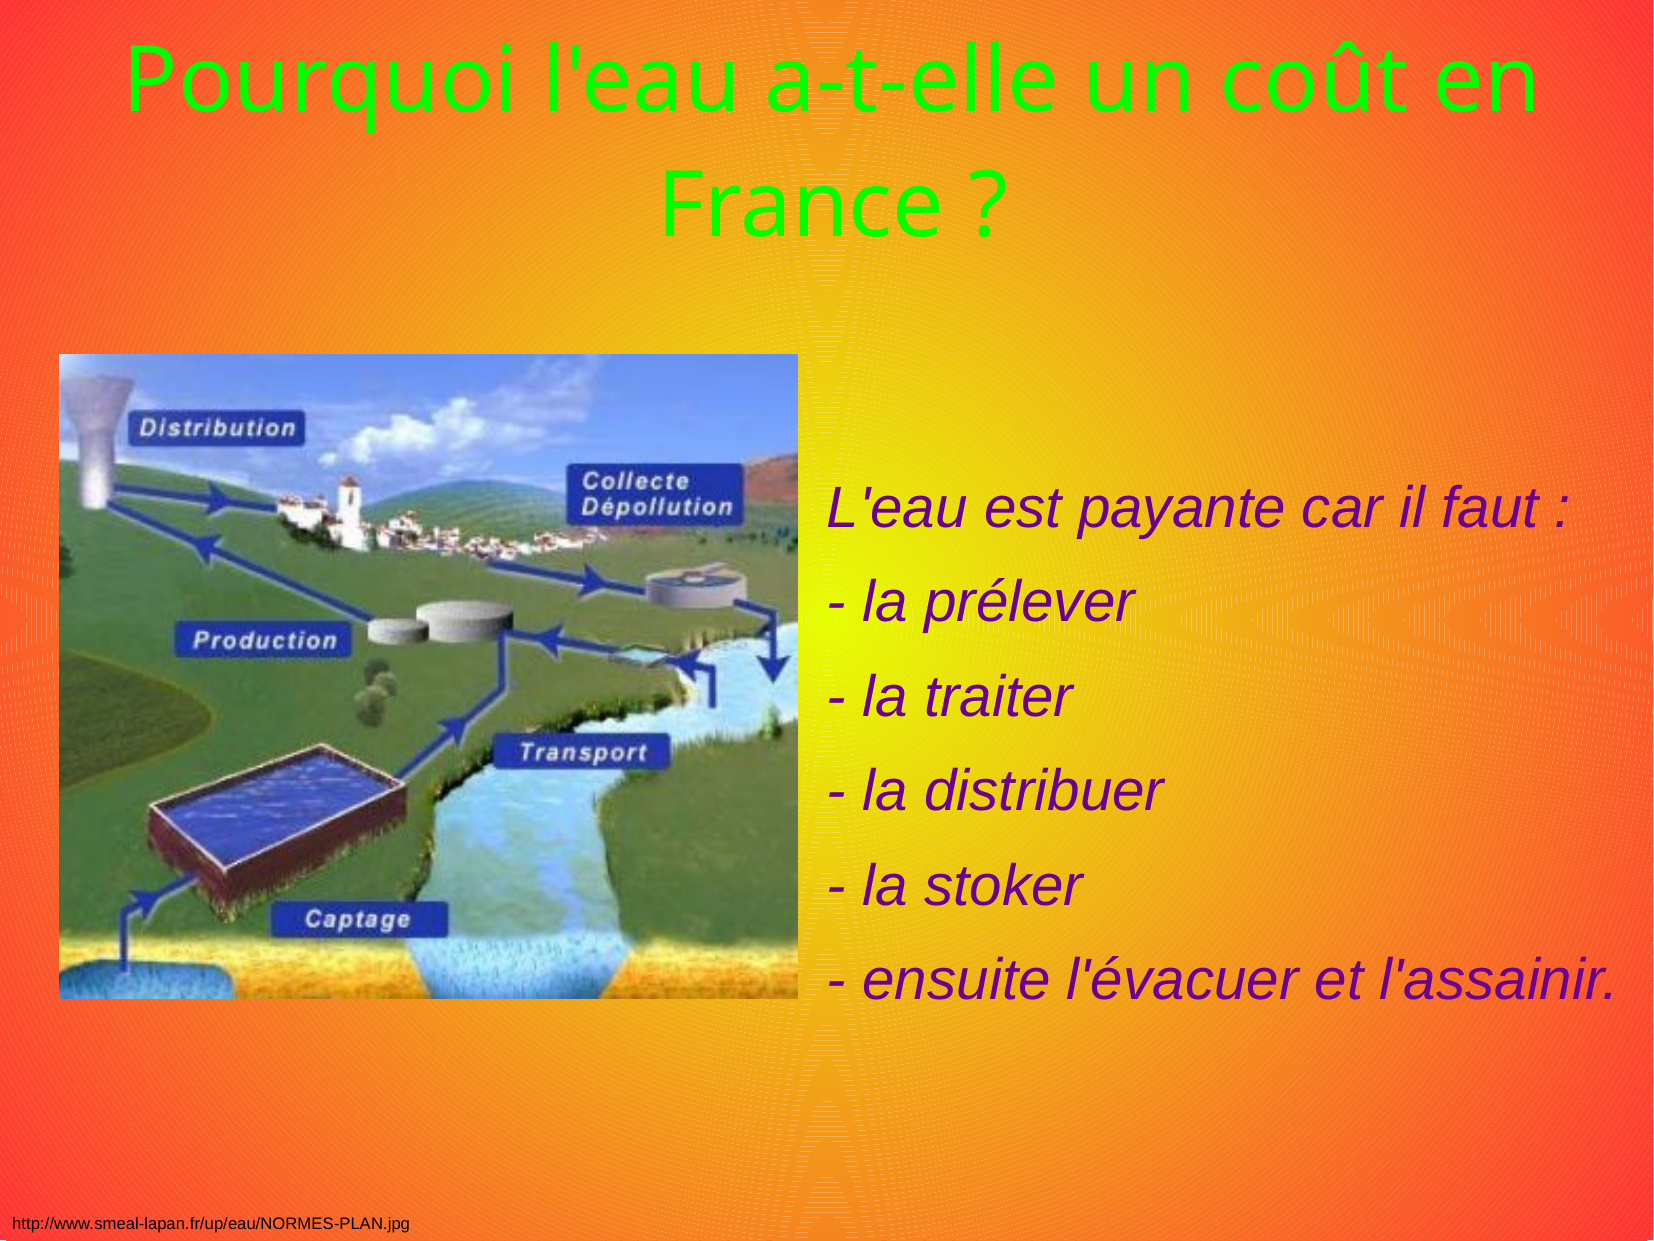

# Pourquoi l'eau a-t-elle un coût en France ?
L'eau est payante car il faut :
- la prélever
- la traiter
- la distribuer
- la stoker
- ensuite l'évacuer et l'assainir.
http://www.smeal-lapan.fr/up/eau/NORMES-PLAN.jpg